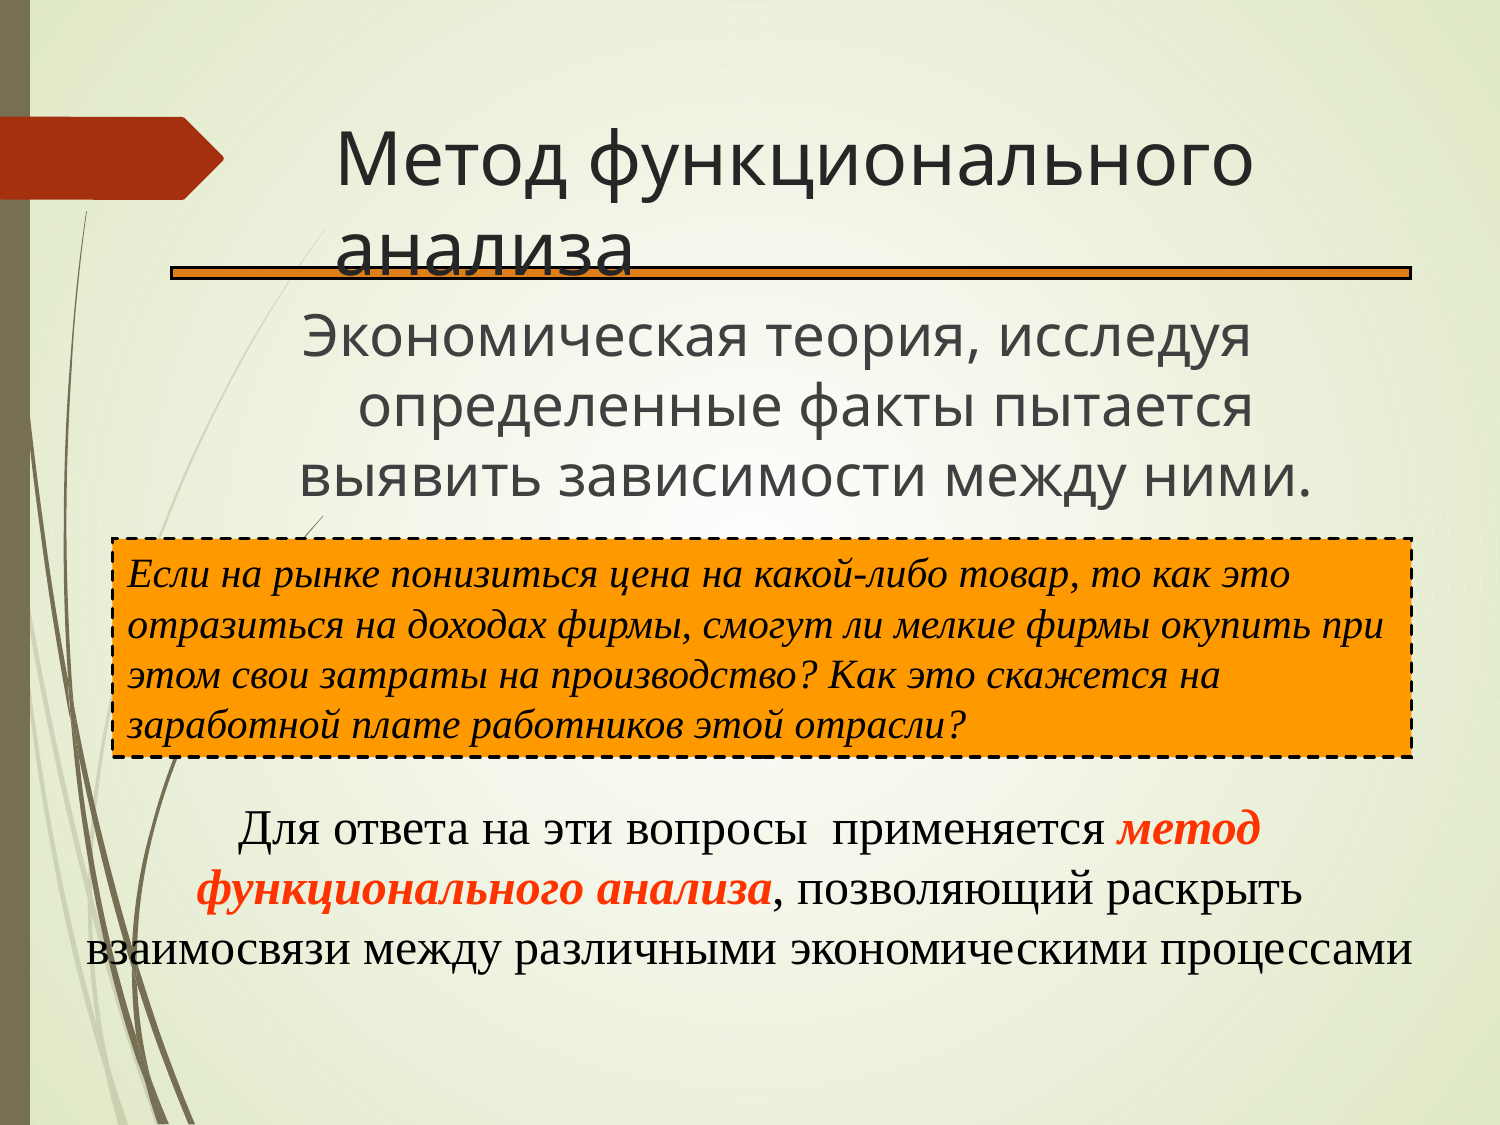

# Метод функционального анализа
Экономическая теория, исследуя определенные факты пытается выявить зависимости между ними.
Если на рынке понизиться цена на какой-либо товар, то как это отразиться на доходах фирмы, смогут ли мелкие фирмы окупить при этом свои затраты на производство? Как это скажется на заработной плате работников этой отрасли?
Для ответа на эти вопросы применяется метод функционального анализа, позволяющий раскрыть взаимосвязи между различными экономическими процессами